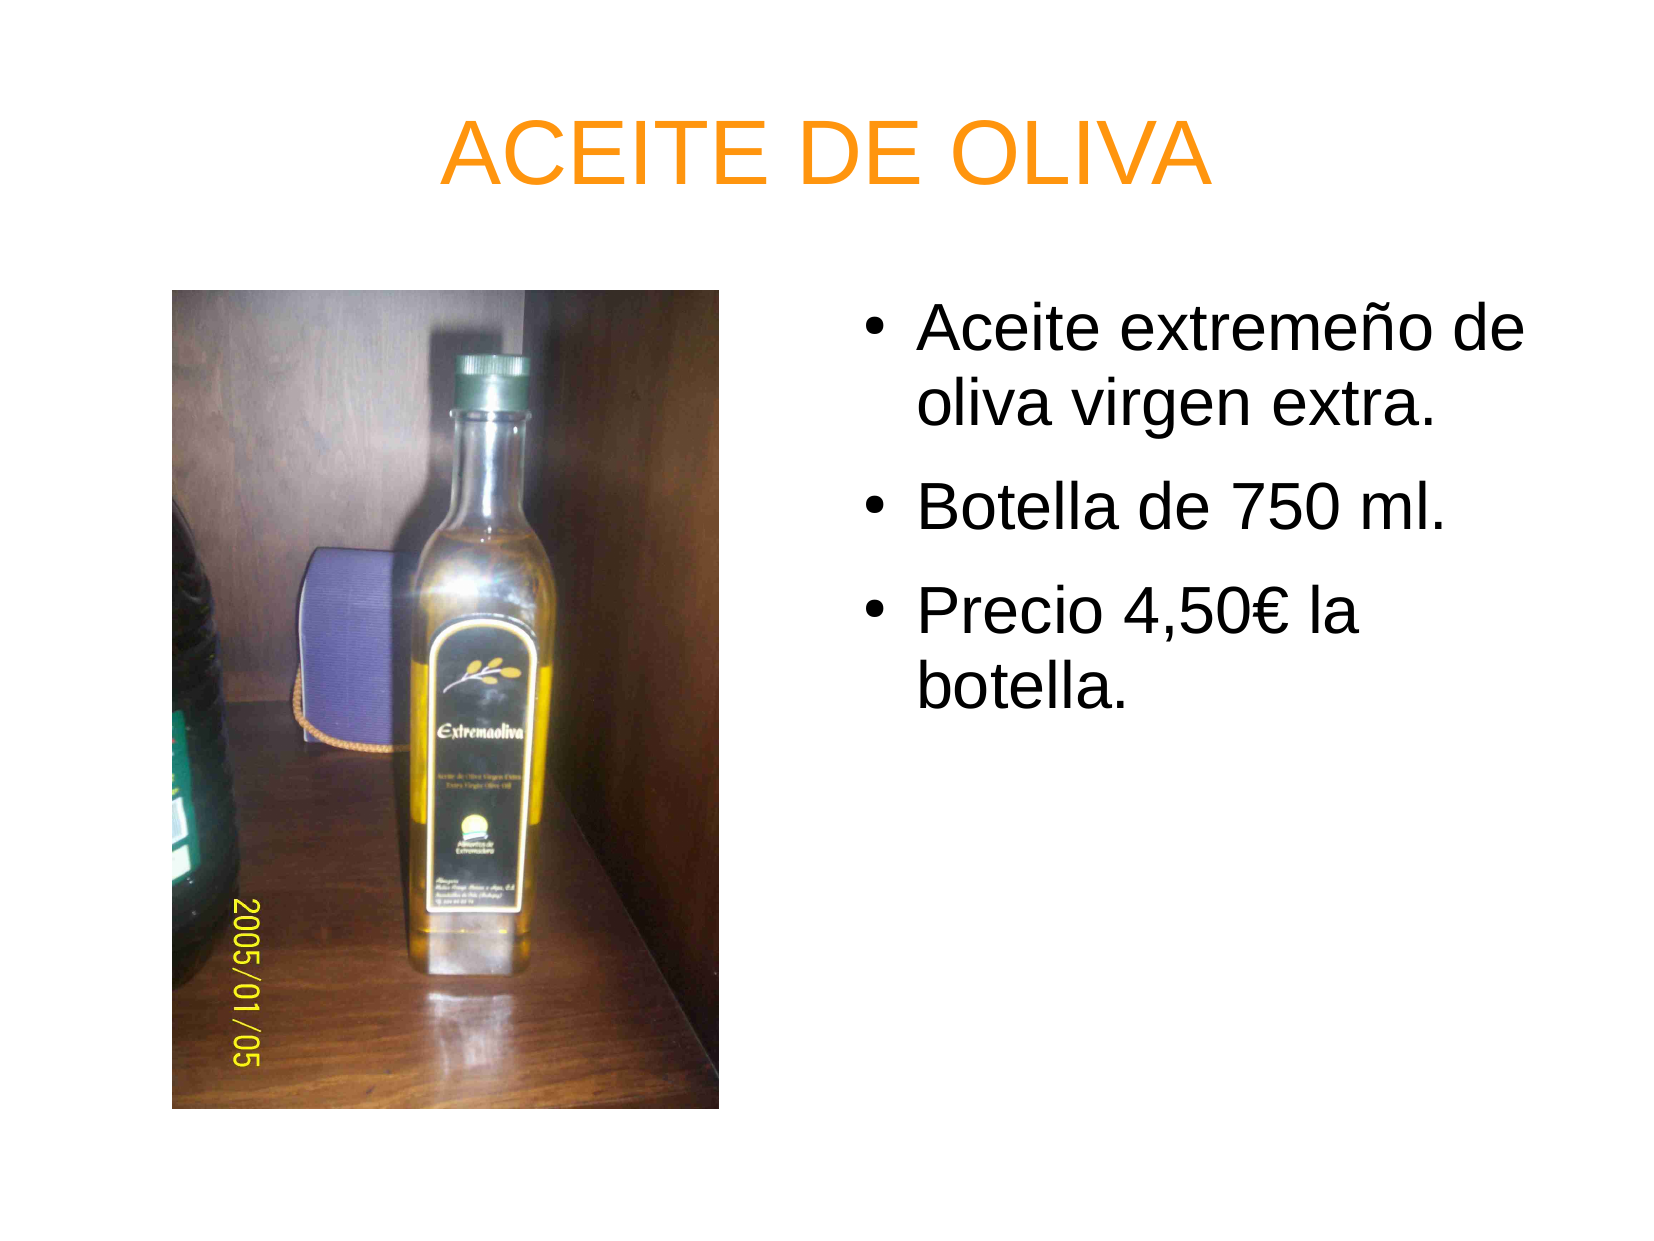

# ACEITE DE OLIVA
Aceite extremeño de oliva virgen extra.
Botella de 750 ml.
Precio 4,50€ la botella.